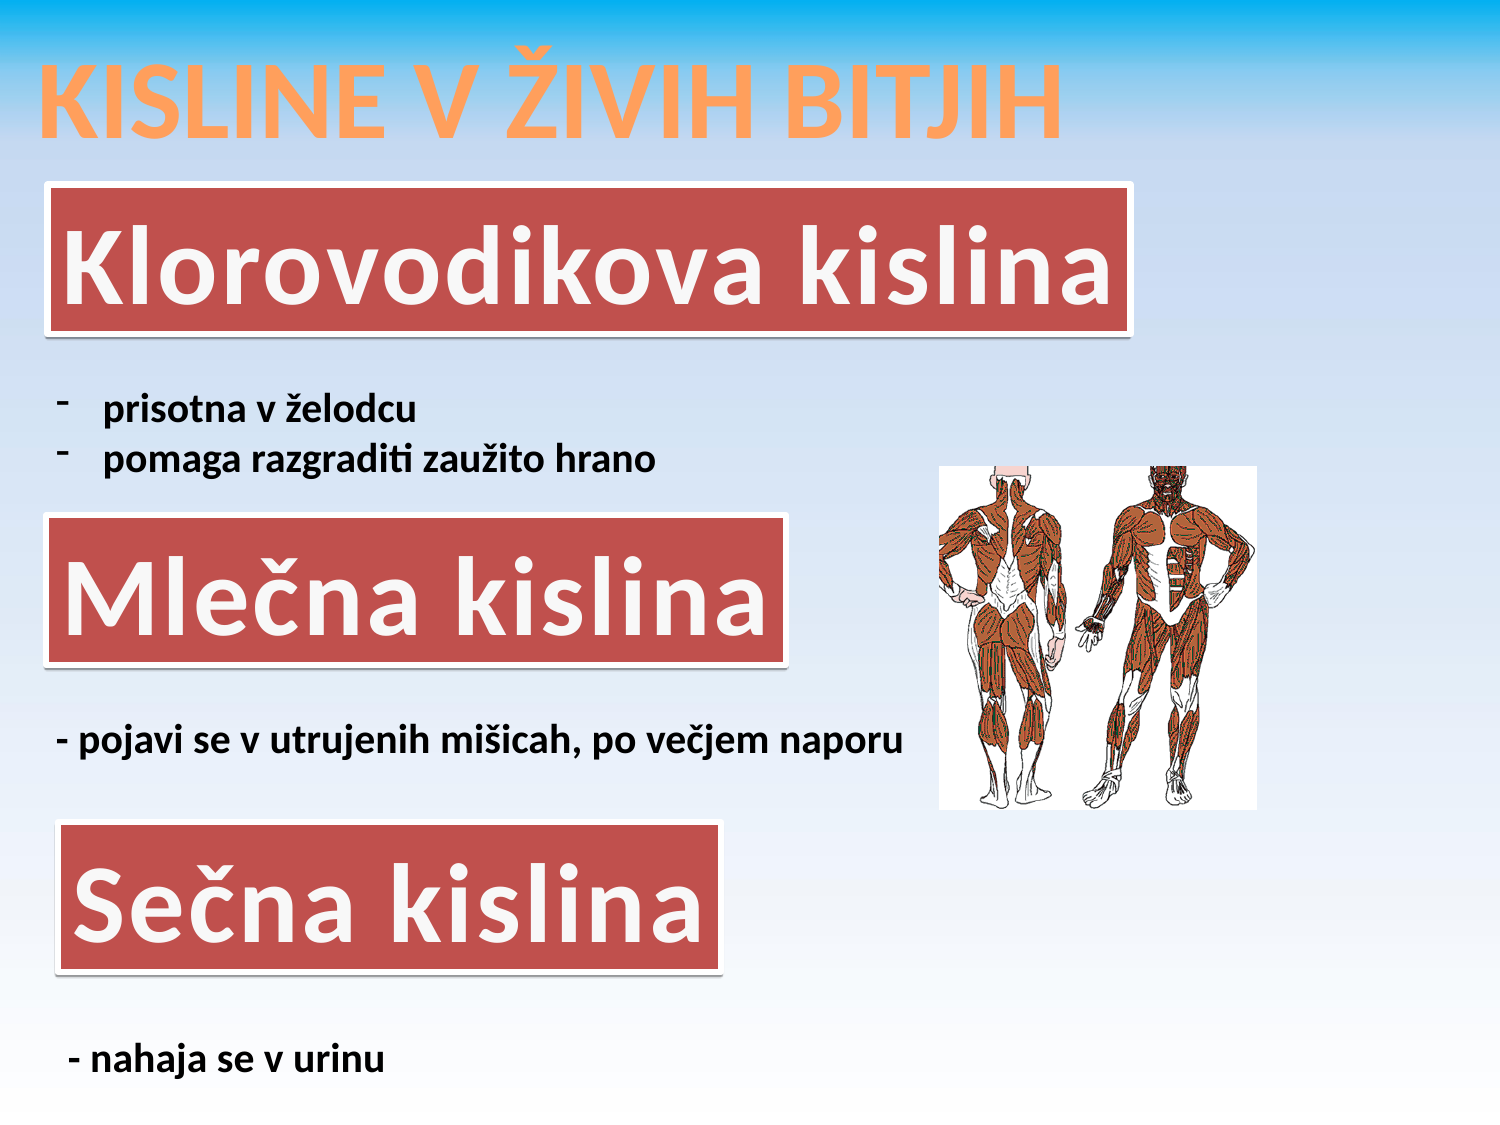

KISLINE V ŽIVIH BITJIH
Klorovodikova kislina
prisotna v želodcu
pomaga razgraditi zaužito hrano
Mlečna kislina
- pojavi se v utrujenih mišicah, po večjem naporu
Sečna kislina
- nahaja se v urinu